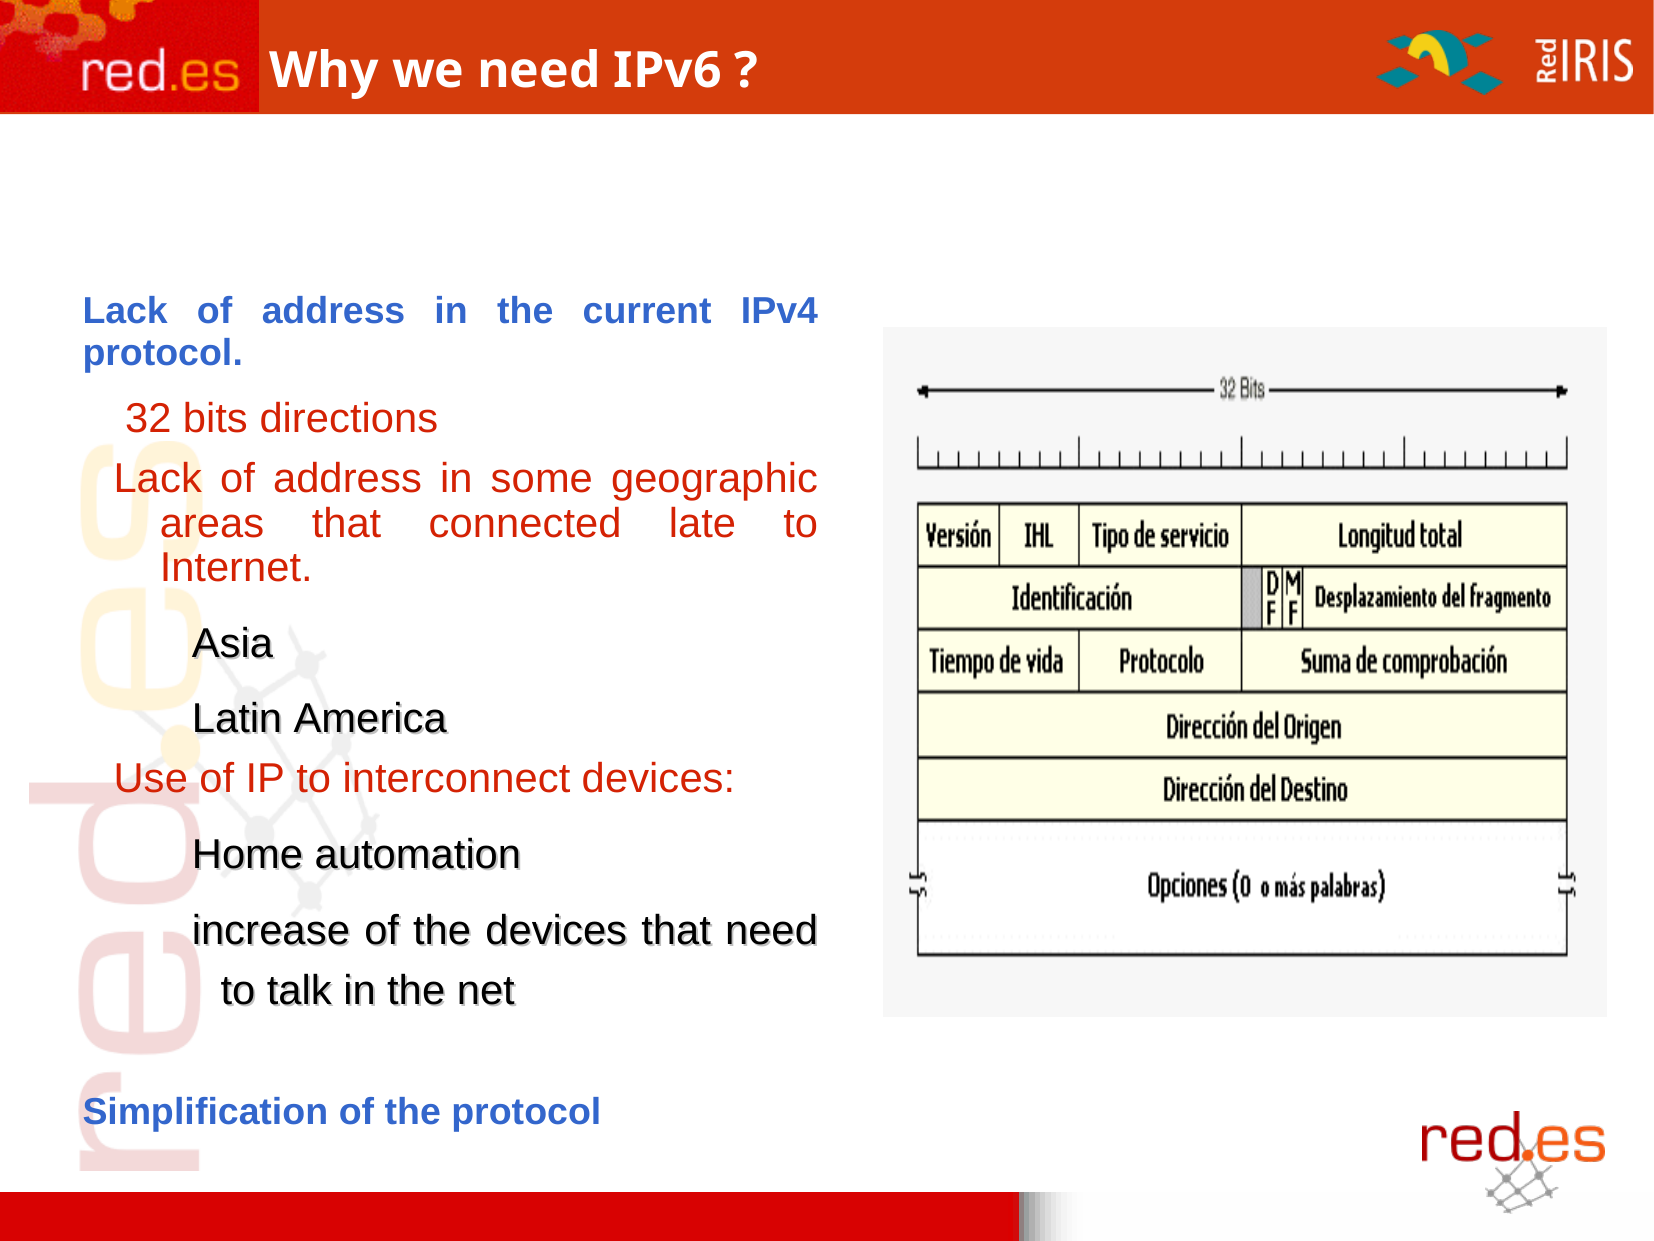

# Why we need IPv6 ?
Lack of address in the current IPv4 protocol.
 32 bits directions
Lack of address in some geographic areas that connected late to Internet.
Asia
Latin America
Use of IP to interconnect devices:
Home automation
increase of the devices that need to talk in the net
Simplification of the protocol